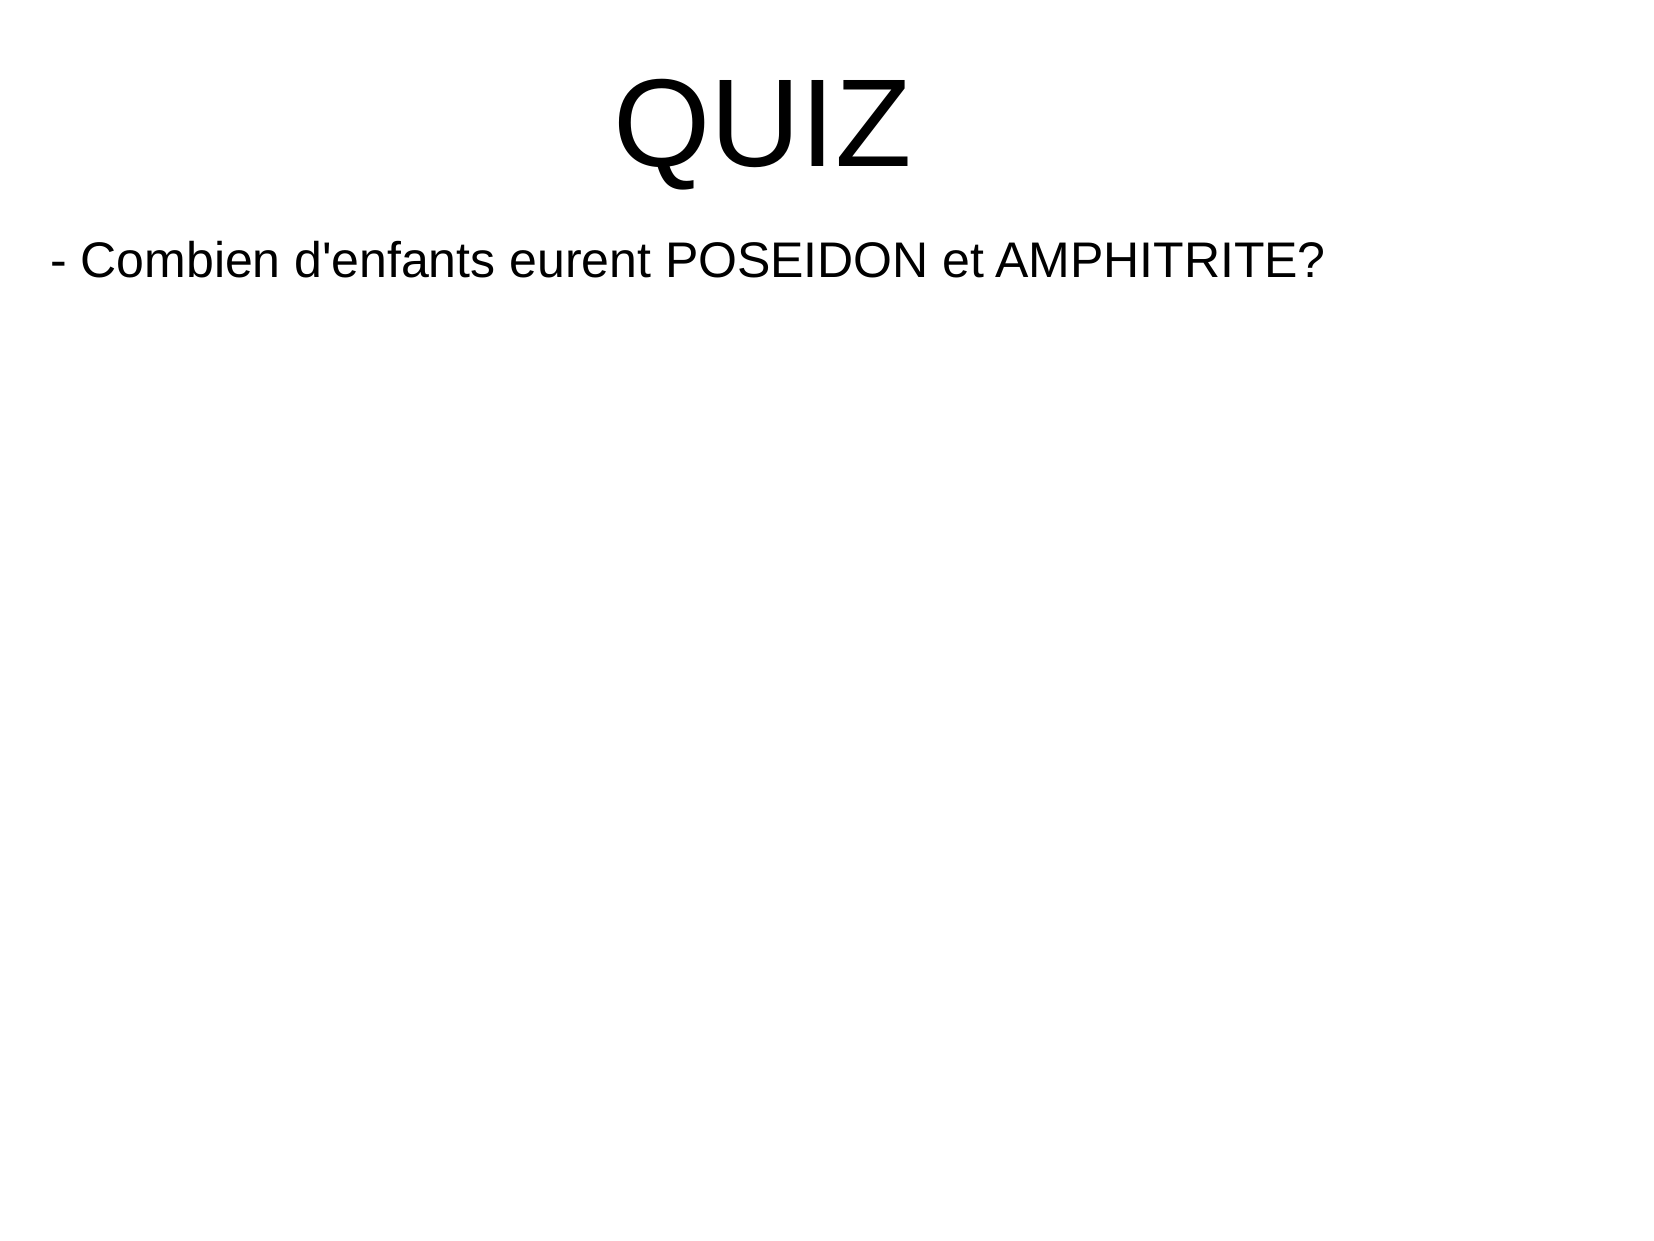

QUIZ
- Combien d'enfants eurent POSEIDON et AMPHITRITE?